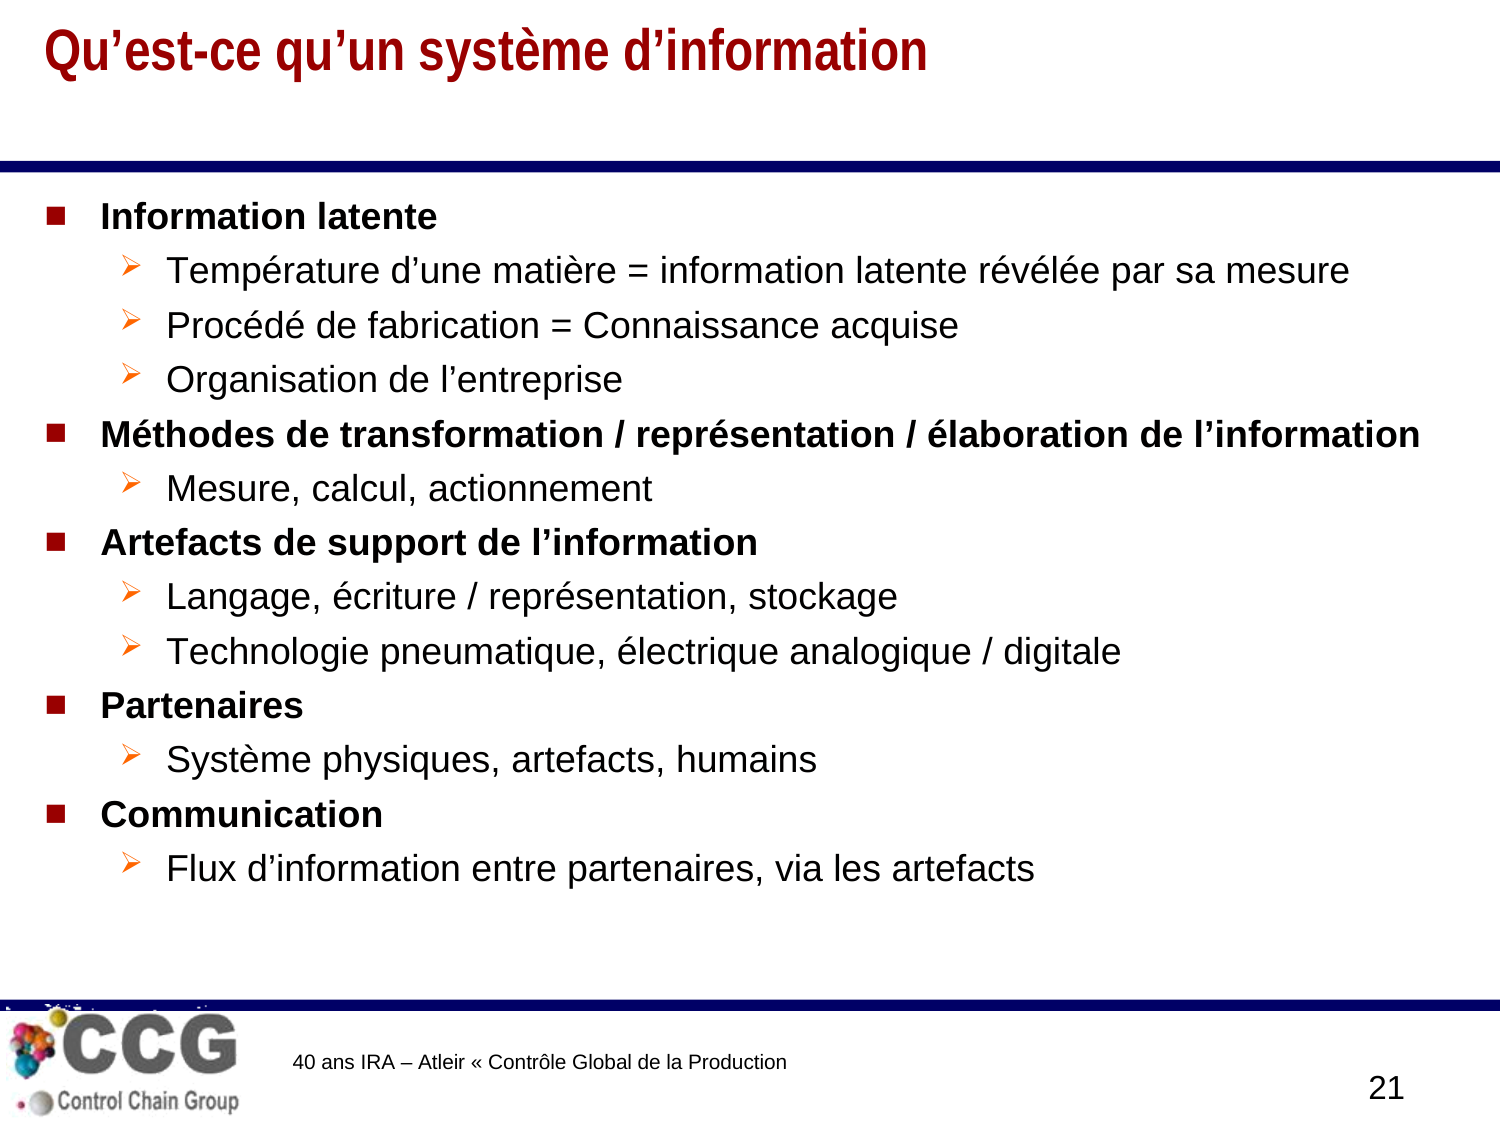

# Qu’est-ce qu’un système d’information
Information latente
Température d’une matière = information latente révélée par sa mesure
Procédé de fabrication = Connaissance acquise
Organisation de l’entreprise
Méthodes de transformation / représentation / élaboration de l’information
Mesure, calcul, actionnement
Artefacts de support de l’information
Langage, écriture / représentation, stockage
Technologie pneumatique, électrique analogique / digitale
Partenaires
Système physiques, artefacts, humains
Communication
Flux d’information entre partenaires, via les artefacts